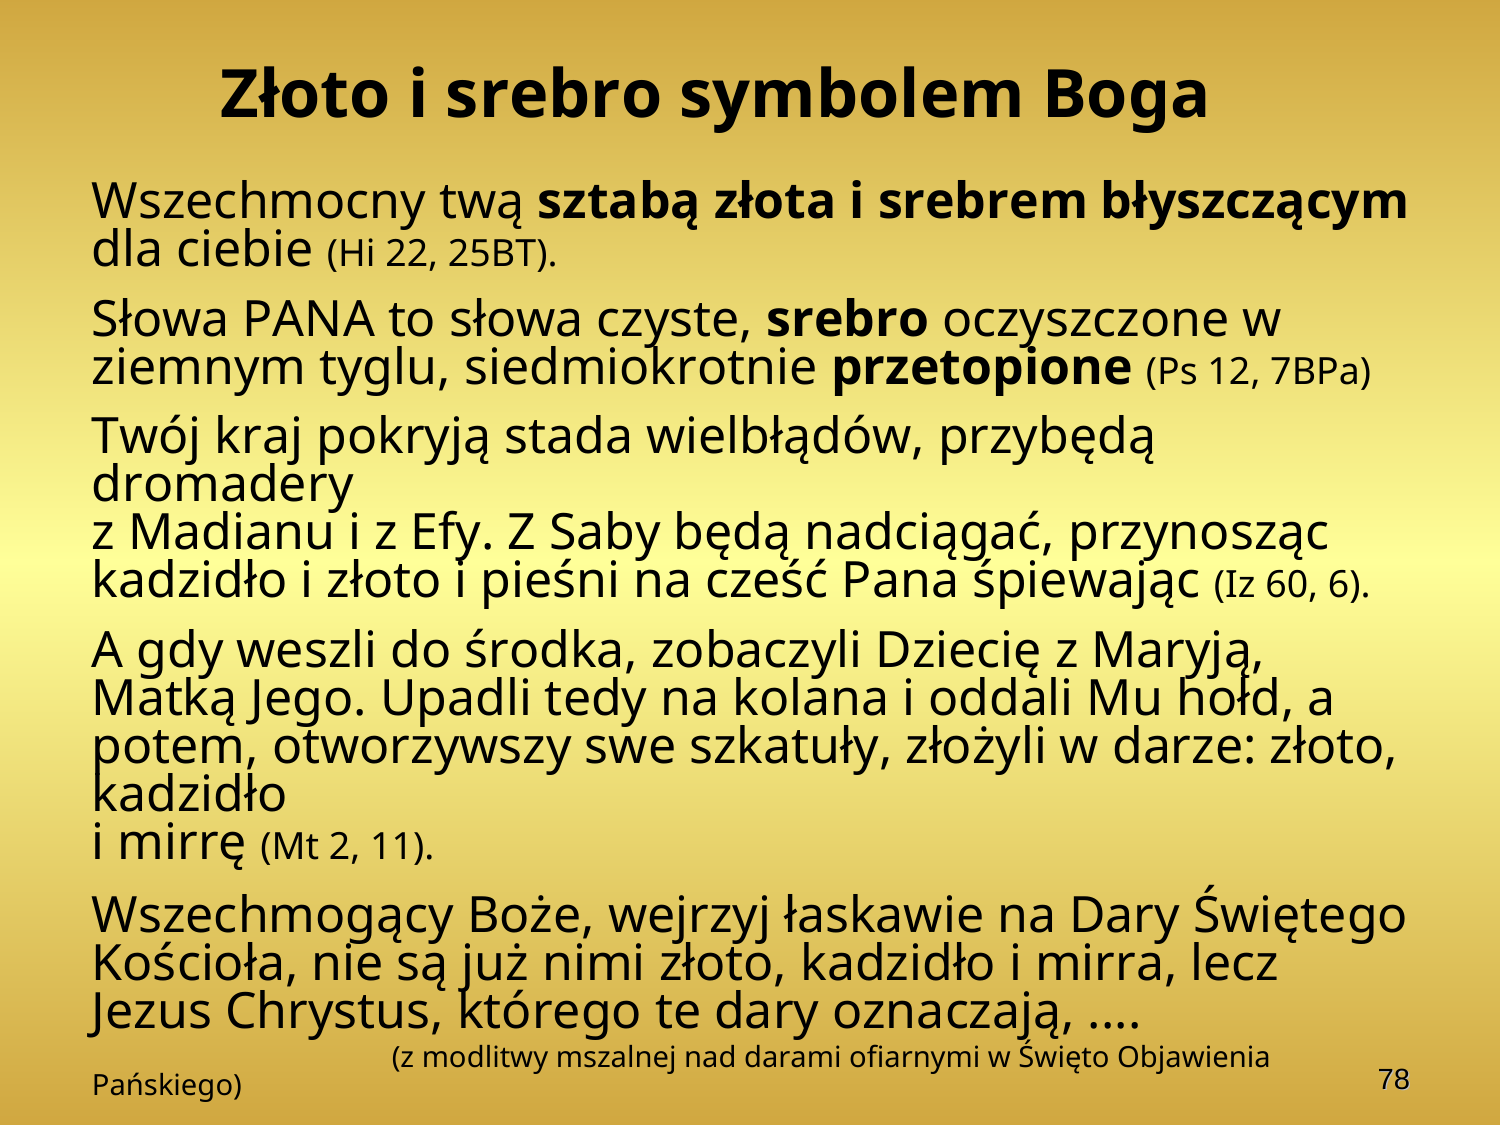

# Złoto i srebro symbolem Boga
Wszechmocny twą sztabą złota i srebrem błyszczącym dla ciebie (Hi 22, 25BT).
Słowa PANA to słowa czyste, srebro oczyszczone w ziemnym tyglu, siedmiokrotnie przetopione (Ps 12, 7BPa)
Twój kraj pokryją stada wielbłądów, przybędą dromadery
z Madianu i z Efy. Z Saby będą nadciągać, przynosząc kadzidło i złoto i pieśni na cześć Pana śpiewając (Iz 60, 6).
A gdy weszli do środka, zobaczyli Dziecię z Maryją, Matką Jego. Upadli tedy na kolana i oddali Mu hołd, a potem, otworzywszy swe szkatuły, złożyli w darze: złoto, kadzidło
i mirrę (Mt 2, 11).
Wszechmogący Boże, wejrzyj łaskawie na Dary Świętego Kościoła, nie są już nimi złoto, kadzidło i mirra, lecz Jezus Chrystus, którego te dary oznaczają, ....
	 	(z modlitwy mszalnej nad darami ofiarnymi w Święto Objawienia Pańskiego)